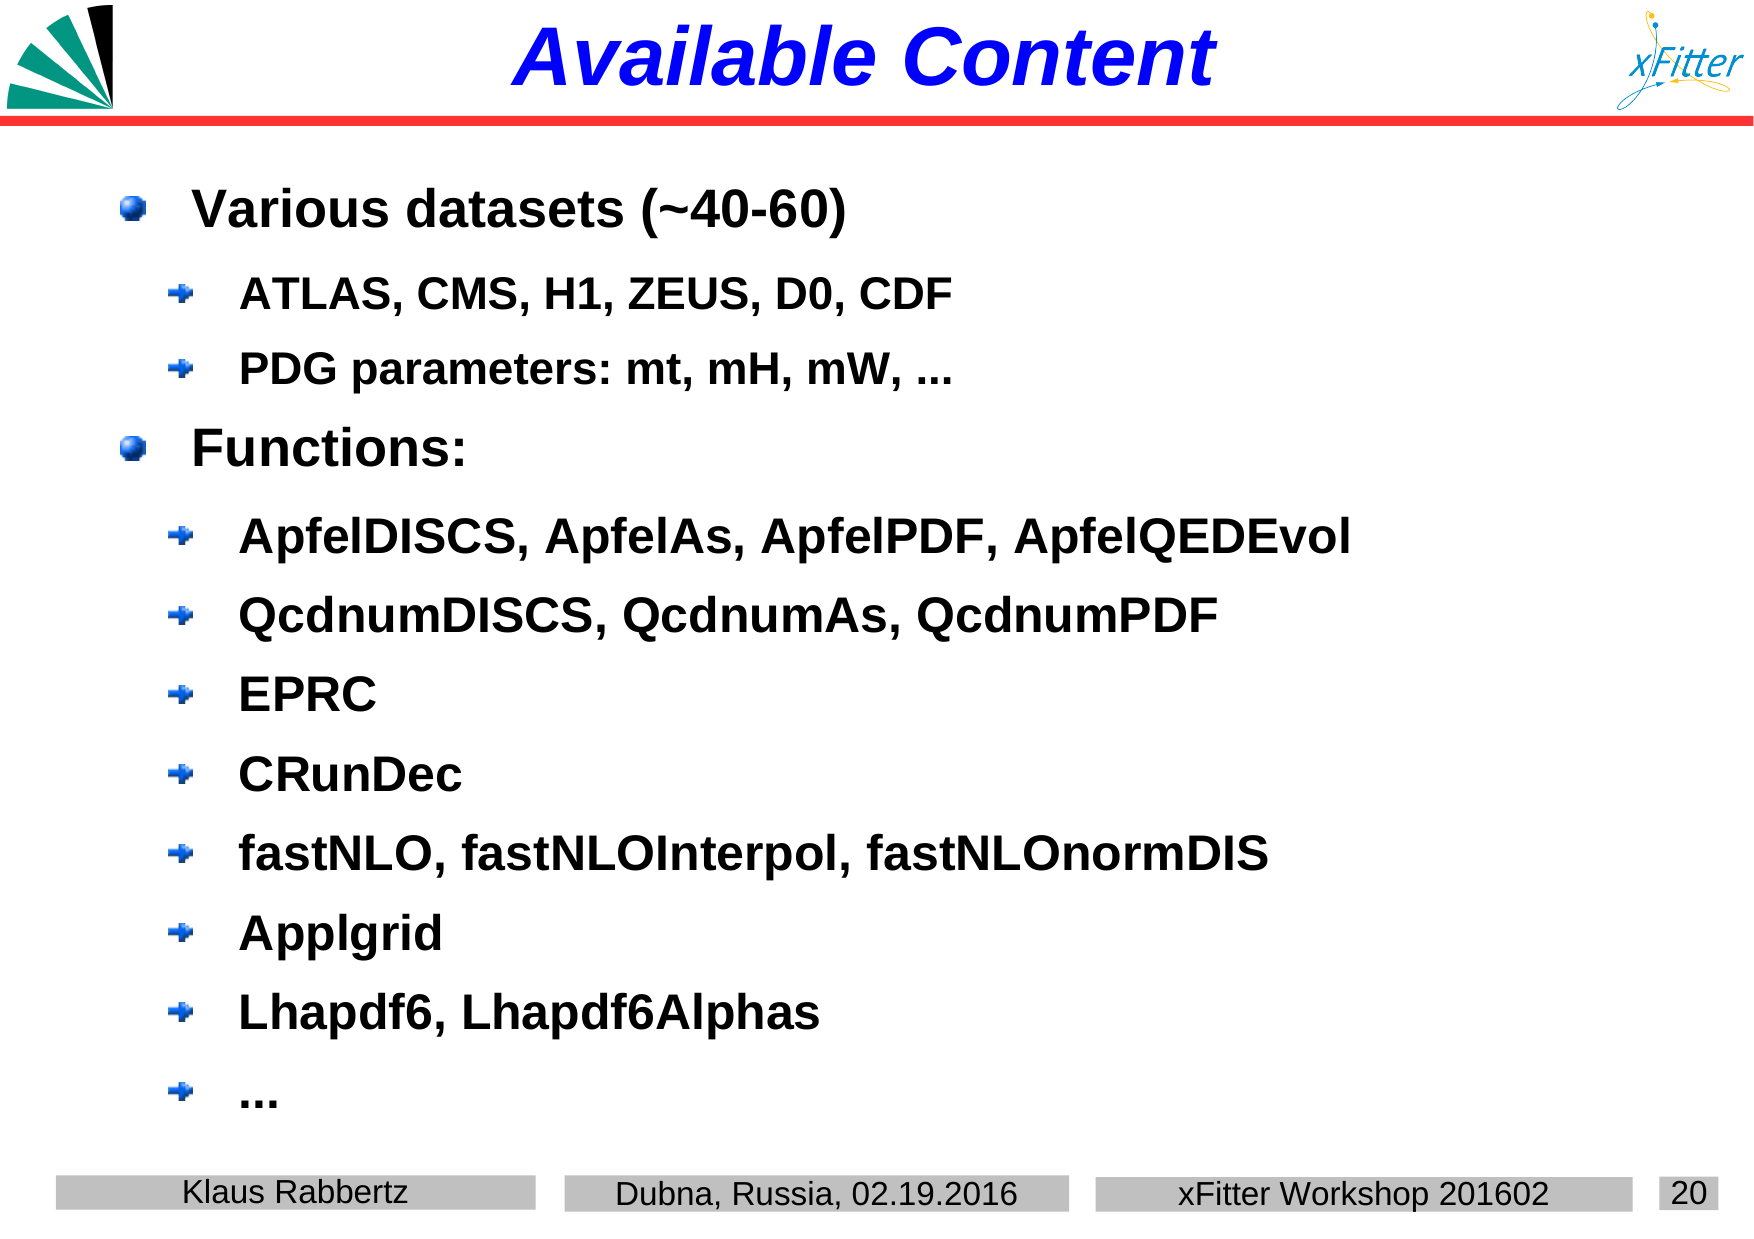

# Available Content
Various datasets (~40-60)
ATLAS, CMS, H1, ZEUS, D0, CDF
PDG parameters: mt, mH, mW, ...
Functions:
ApfelDISCS, ApfelAs, ApfelPDF, ApfelQEDEvol
QcdnumDISCS, QcdnumAs, QcdnumPDF
EPRC
CRunDec
fastNLO, fastNLOInterpol, fastNLOnormDIS
Applgrid
Lhapdf6, Lhapdf6Alphas
...